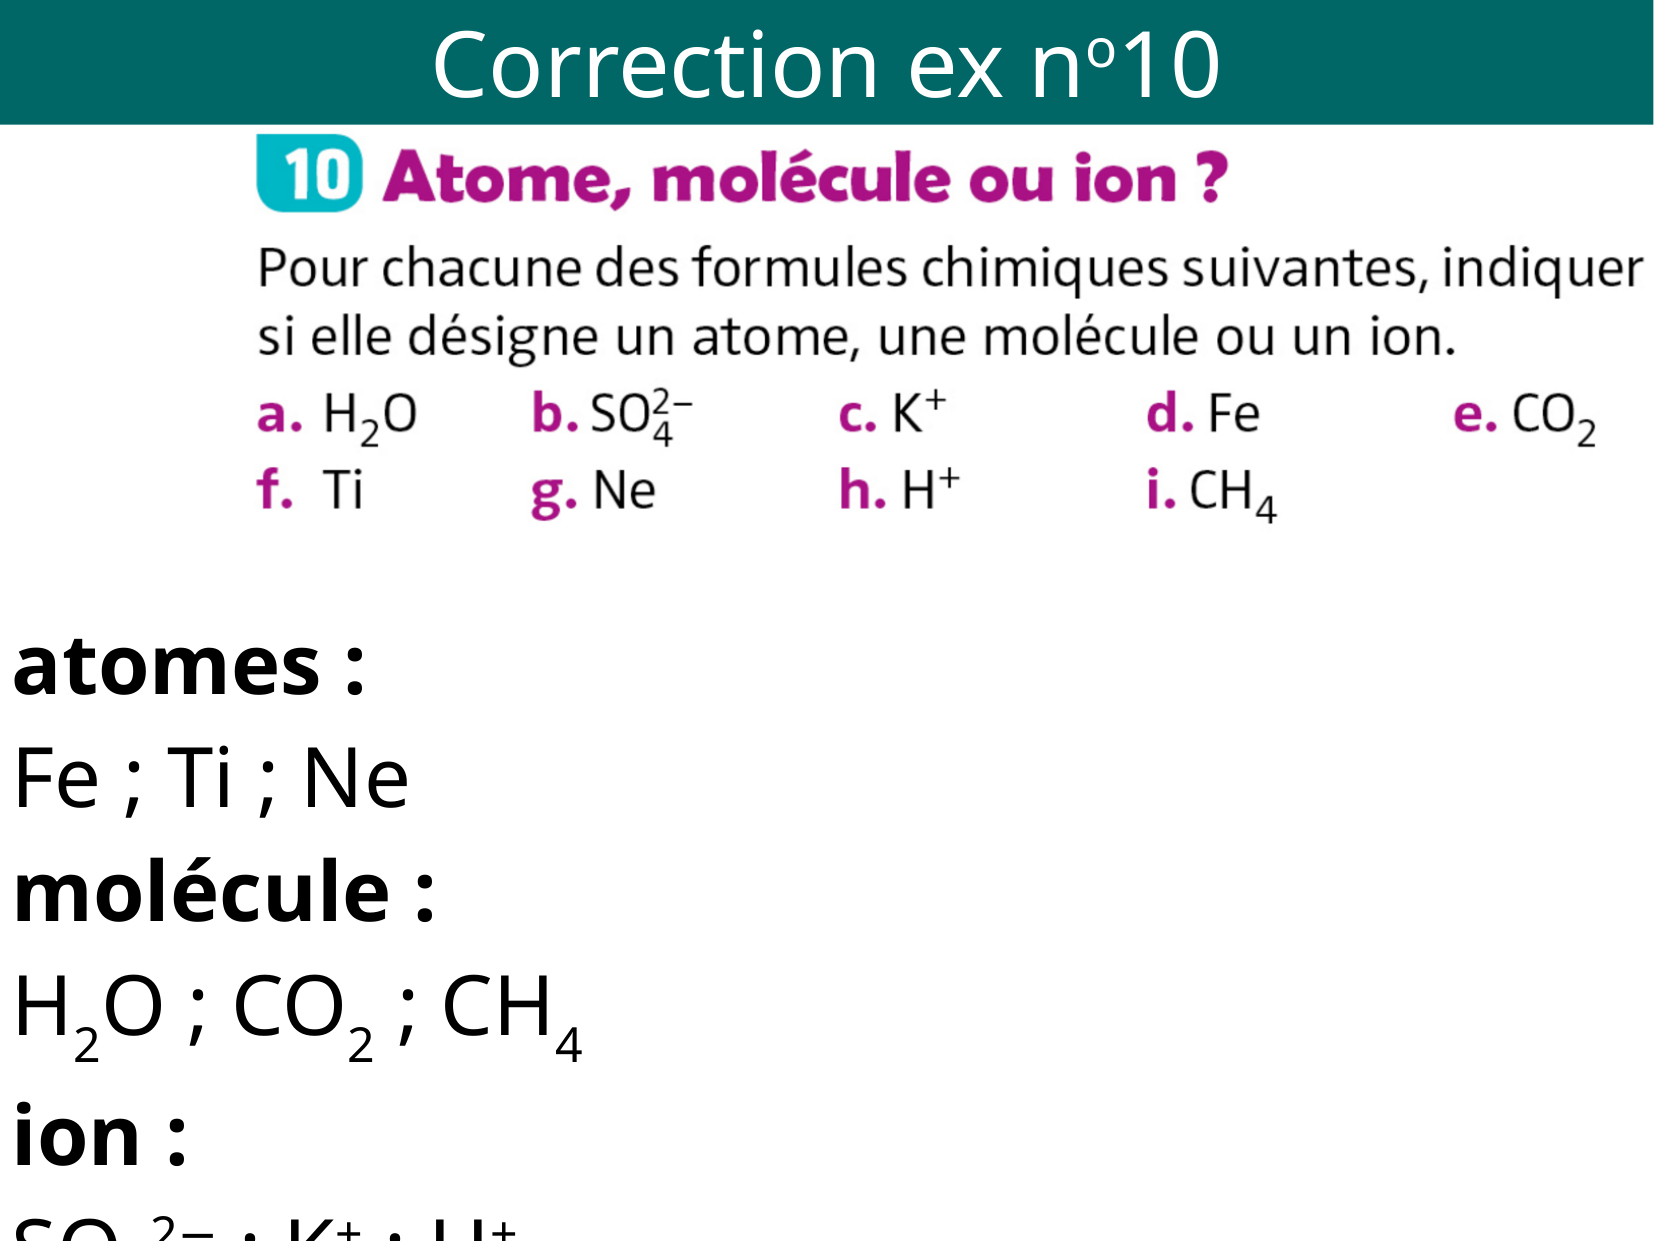

# Correction ex no10
atomes :
Fe ; Ti ; Ne
molécule :
H2O ; CO2 ; CH4
ion :
SO42− ; K+ ; H+